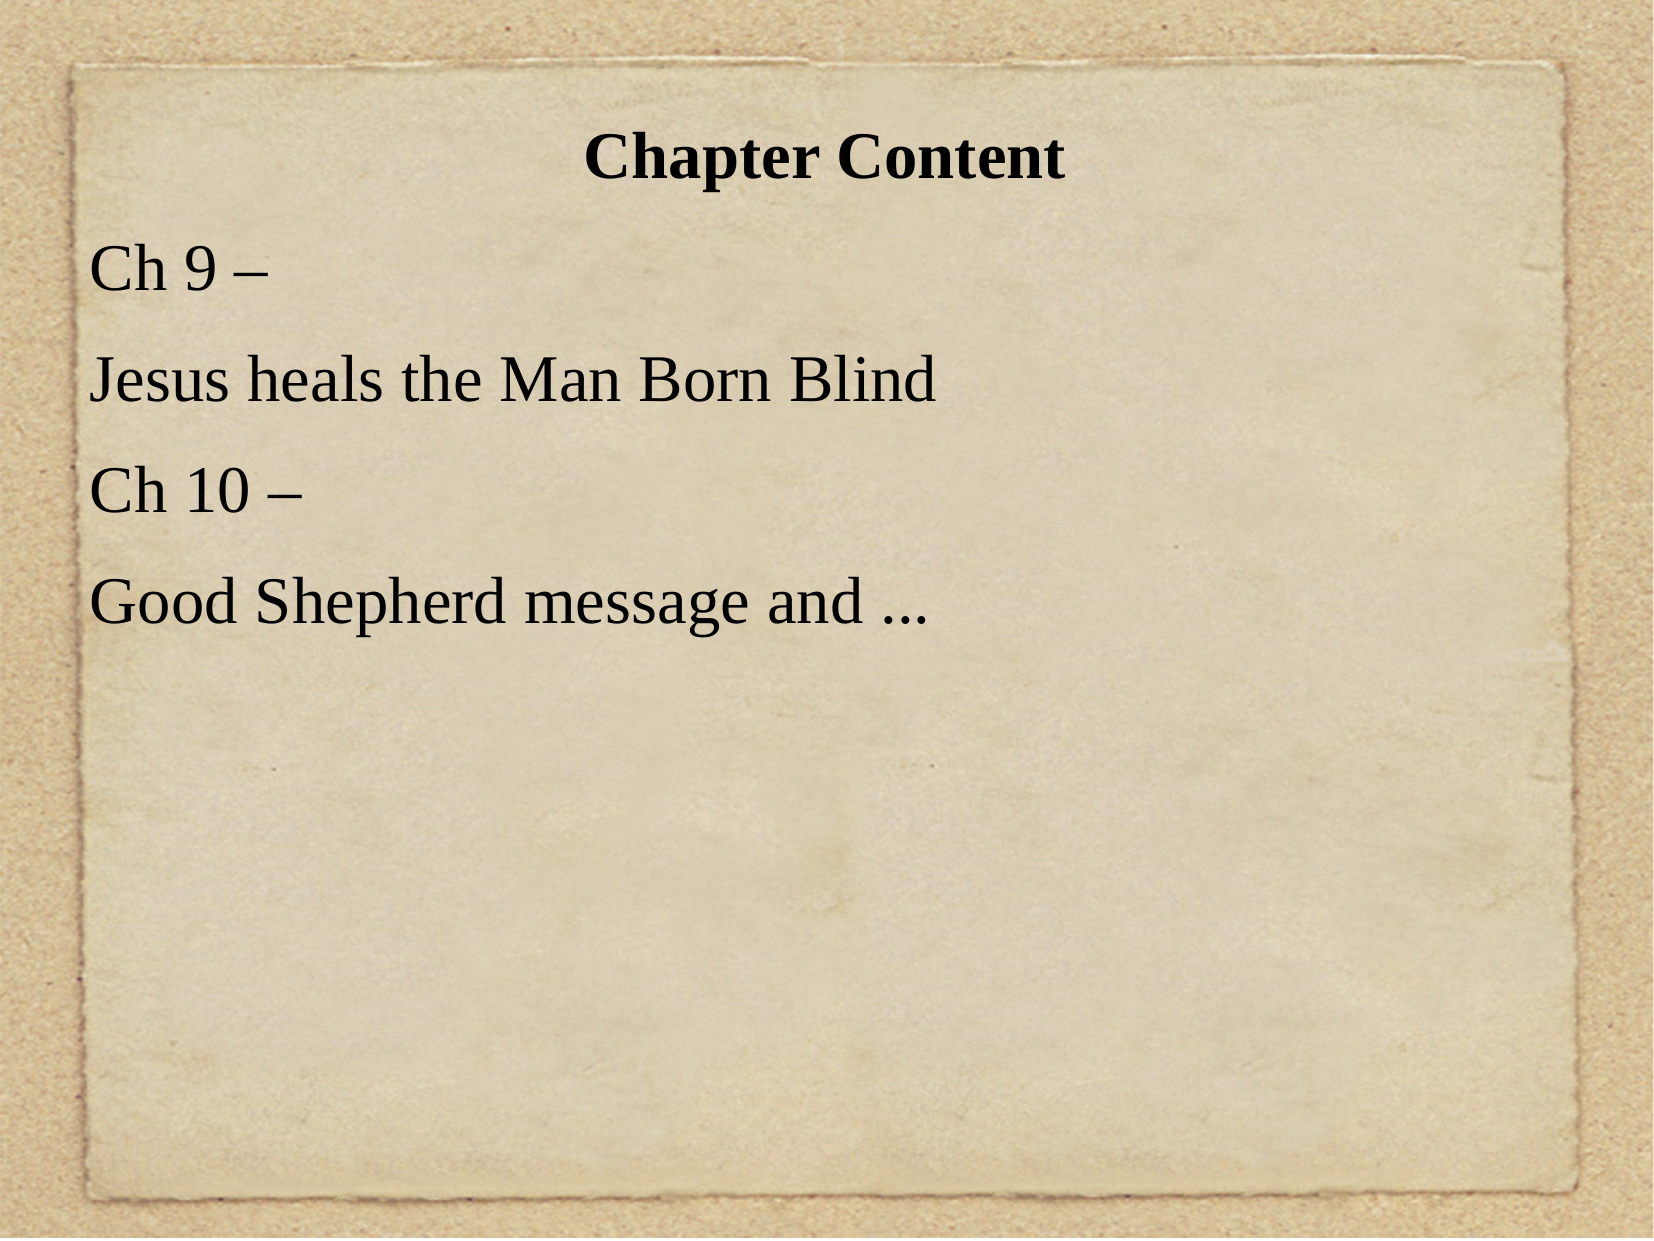

Chapter Content
Ch 9 –
Jesus heals the Man Born Blind
Ch 10 –
Good Shepherd message and ...